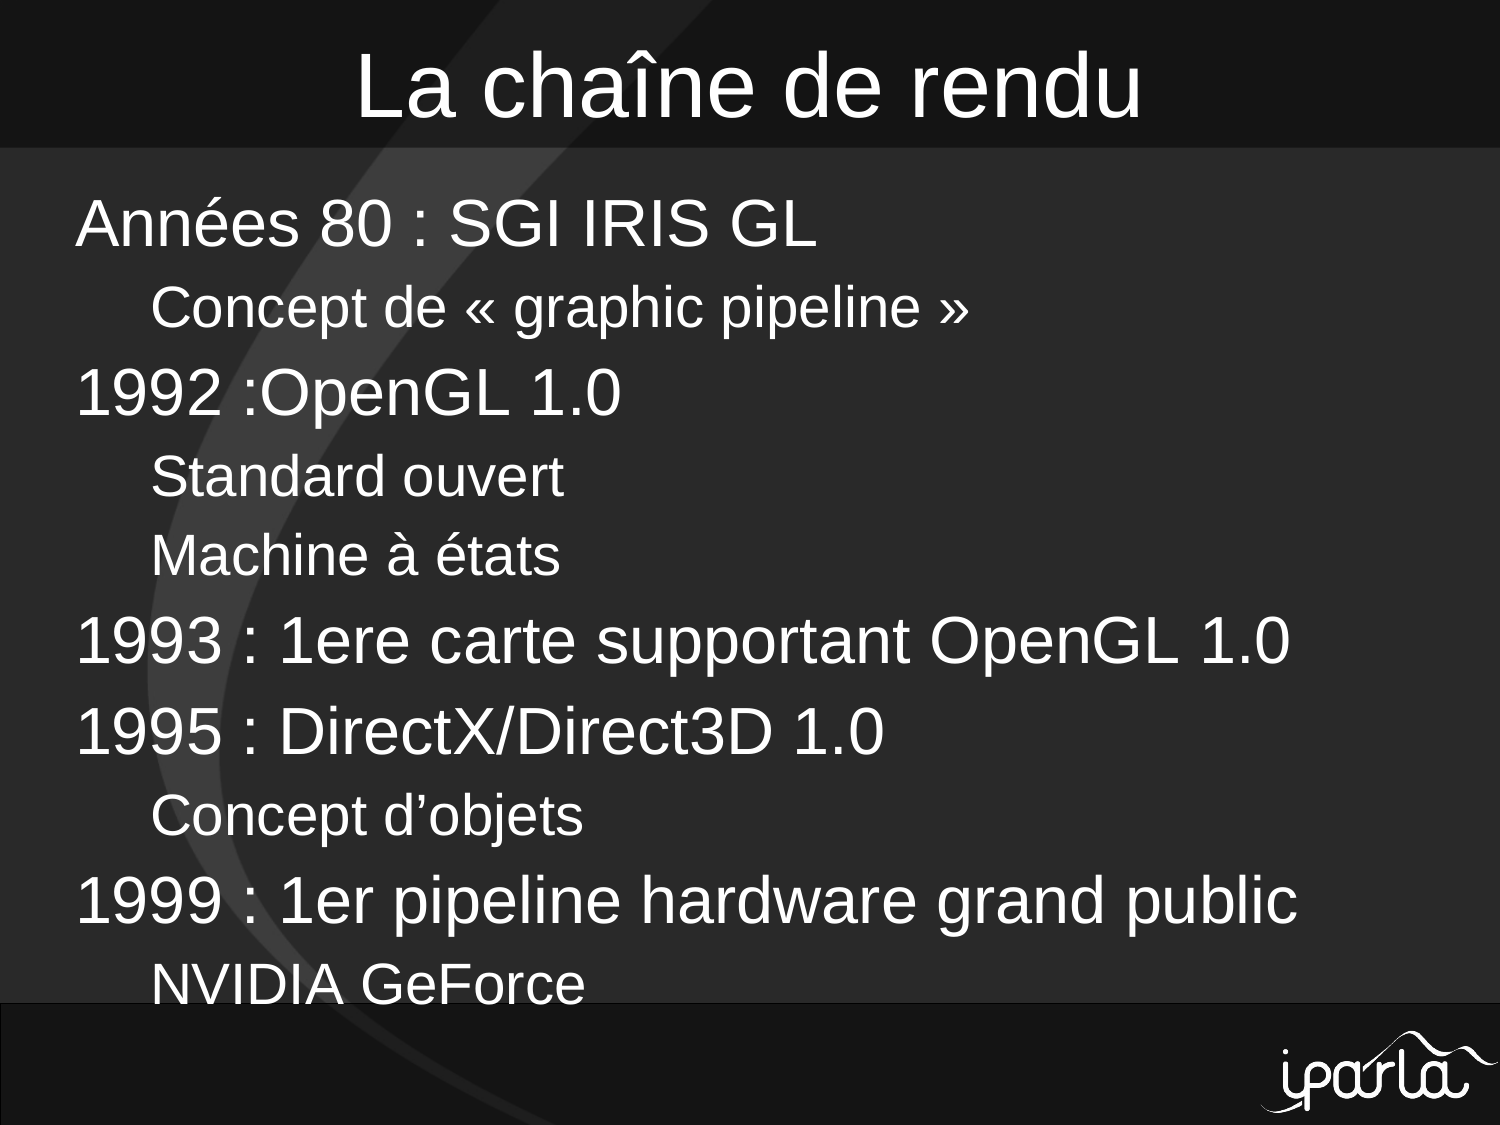

# La chaîne de rendu
Années 80 : SGI IRIS GL
Concept de « graphic pipeline »
1992 :OpenGL 1.0
Standard ouvert
Machine à états
1993 : 1ere carte supportant OpenGL 1.0
1995 : DirectX/Direct3D 1.0
Concept d’objets
1999 : 1er pipeline hardware grand public
NVIDIA GeForce